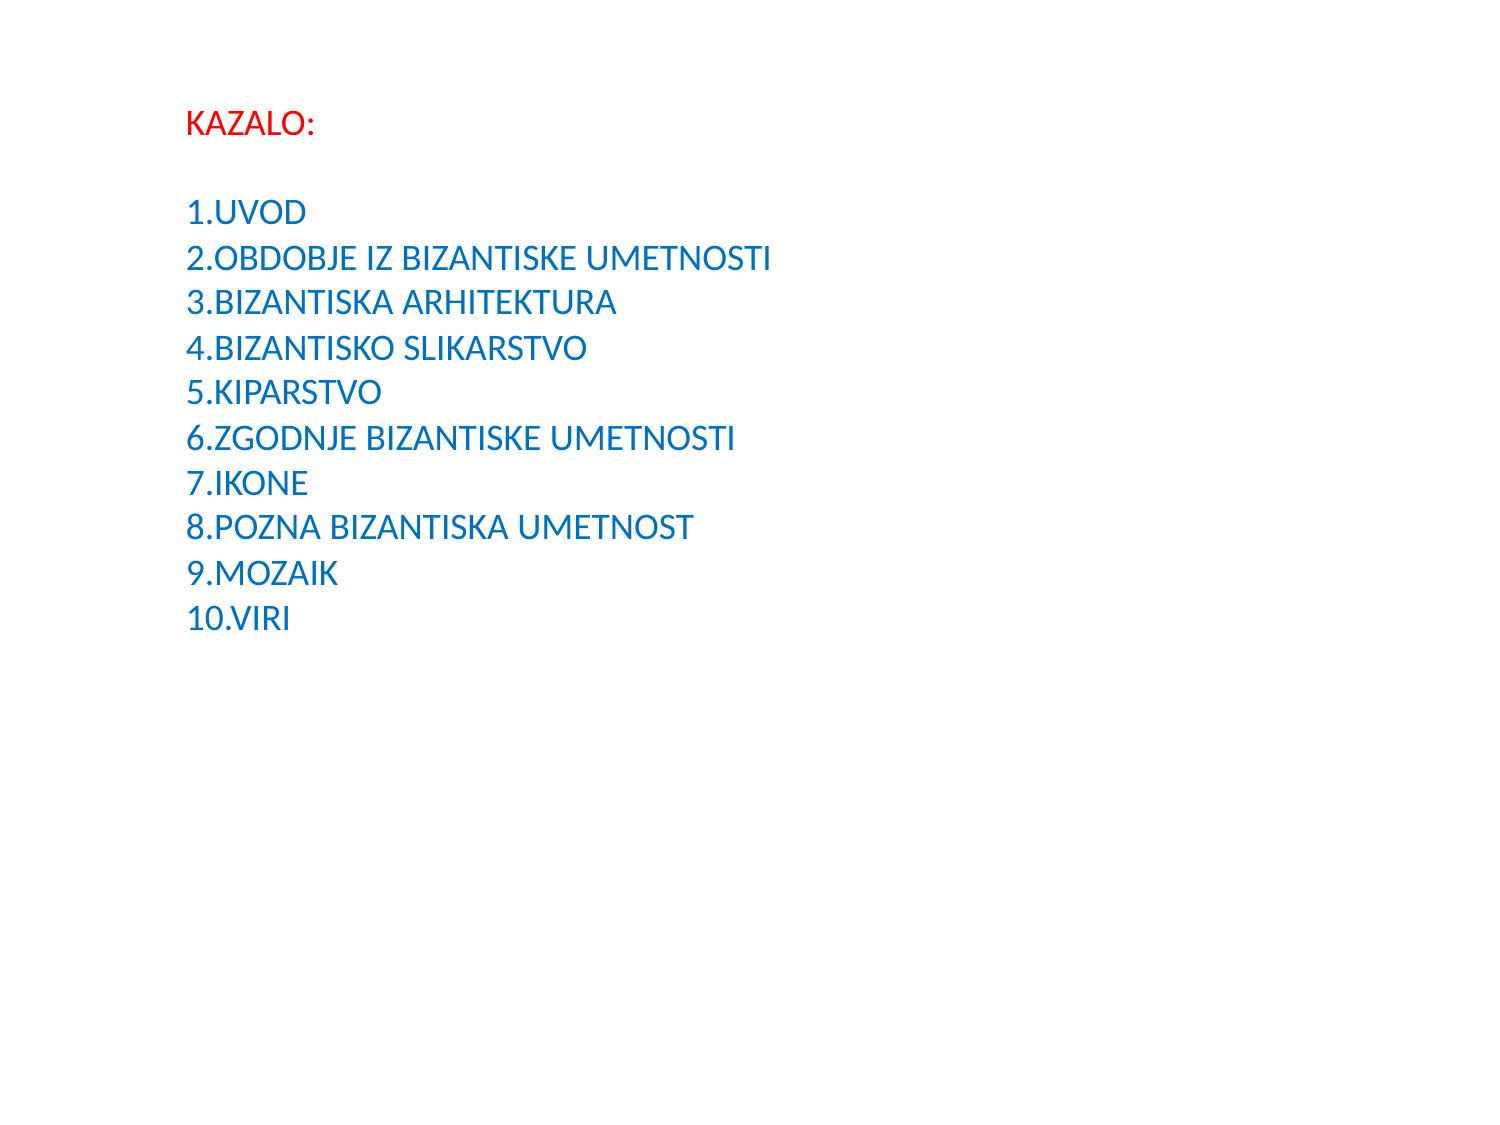

KAZALO:
1.UVOD
2.OBDOBJE IZ BIZANTISKE UMETNOSTI
3.BIZANTISKA ARHITEKTURA
4.BIZANTISKO SLIKARSTVO
5.KIPARSTVO
6.ZGODNJE BIZANTISKE UMETNOSTI
7.IKONE
8.POZNA BIZANTISKA UMETNOST
9.MOZAIK
10.VIRI